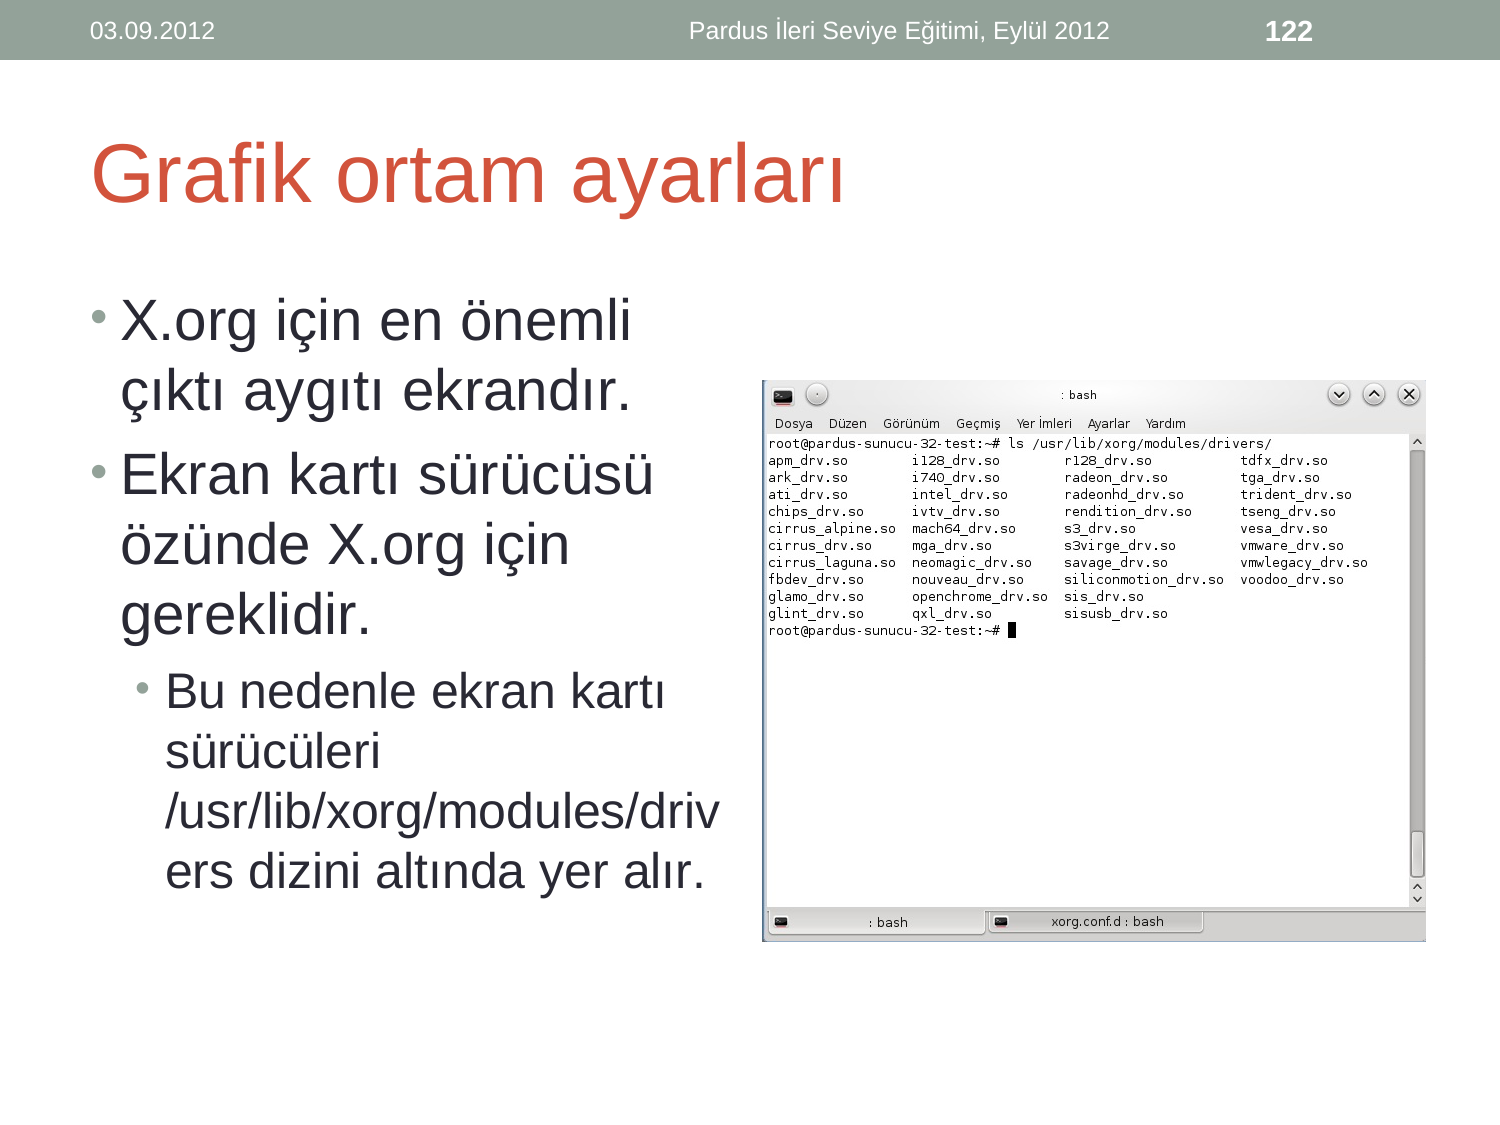

03.09.2012
Pardus İleri Seviye Eğitimi, Eylül 2012
# Grafik ortam ayarları
X.org için en önemli çıktı aygıtı ekrandır.
Ekran kartı sürücüsü özünde X.org için gereklidir.
Bu nedenle ekran kartı sürücüleri /usr/lib/xorg/modules/drivers dizini altında yer alır.